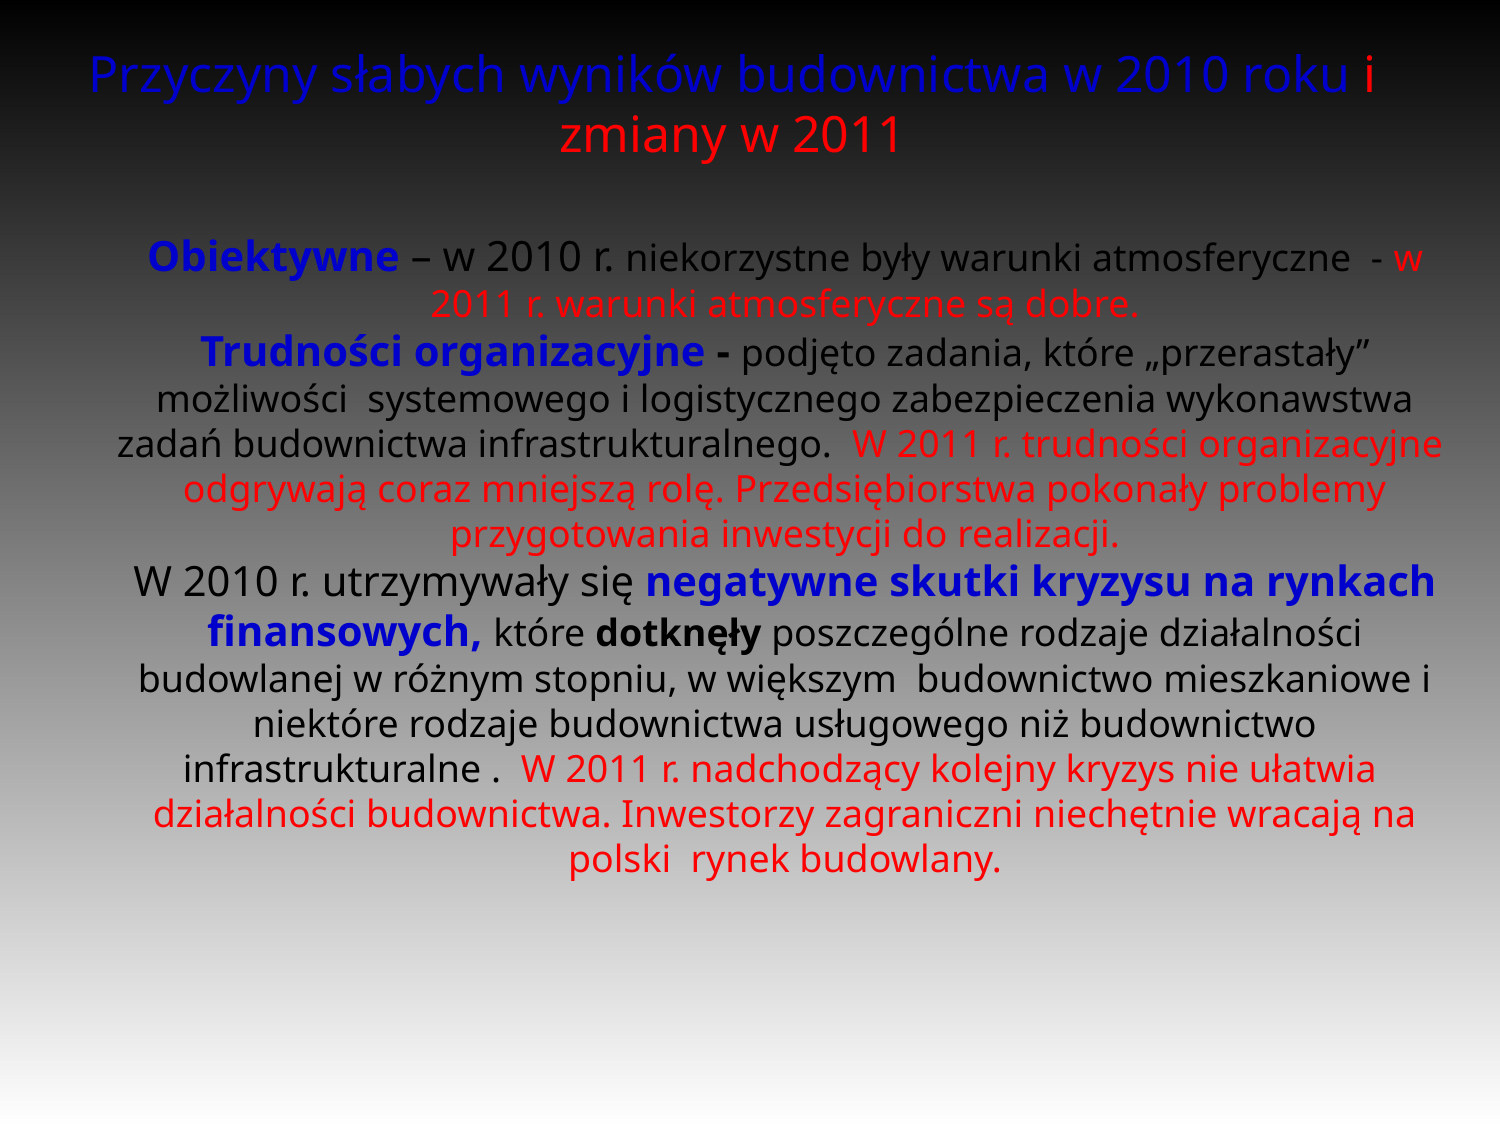

# Przyczyny słabych wyników budownictwa w 2010 roku i zmiany w 2011
Obiektywne – w 2010 r. niekorzystne były warunki atmosferyczne - w 2011 r. warunki atmosferyczne są dobre.
Trudności organizacyjne - podjęto zadania, które „przerastały” możliwości systemowego i logistycznego zabezpieczenia wykonawstwa zadań budownictwa infrastrukturalnego. W 2011 r. trudności organizacyjne odgrywają coraz mniejszą rolę. Przedsiębiorstwa pokonały problemy przygotowania inwestycji do realizacji.
W 2010 r. utrzymywały się negatywne skutki kryzysu na rynkach finansowych, które dotknęły poszczególne rodzaje działalności budowlanej w różnym stopniu, w większym budownictwo mieszkaniowe i niektóre rodzaje budownictwa usługowego niż budownictwo infrastrukturalne . W 2011 r. nadchodzący kolejny kryzys nie ułatwia działalności budownictwa. Inwestorzy zagraniczni niechętnie wracają na polski rynek budowlany.